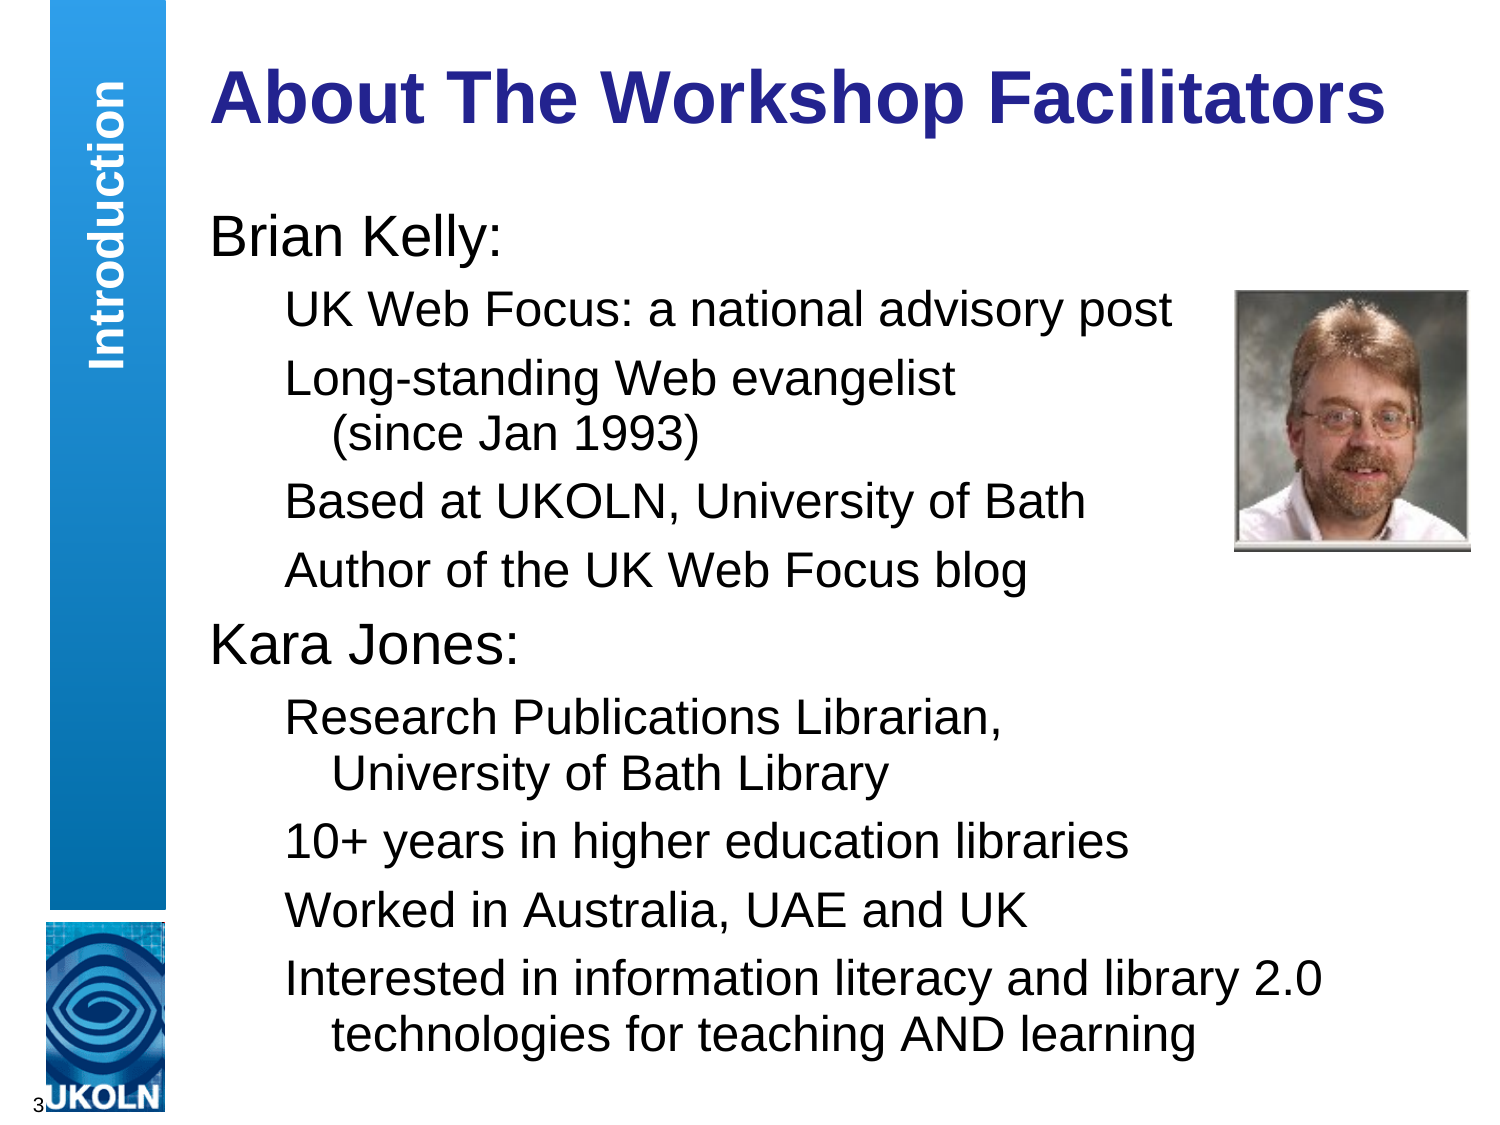

# About The Workshop Facilitators
Introduction
Brian Kelly:
UK Web Focus: a national advisory post
Long-standing Web evangelist
(since Jan 1993)
Based at UKOLN, University of Bath
Author of the UK Web Focus blog
Kara Jones:
Research Publications Librarian,
University of Bath Library
10+ years in higher education libraries
Worked in Australia, UAE and UK
Interested in information literacy and library 2.0 technologies for teaching AND learning
3